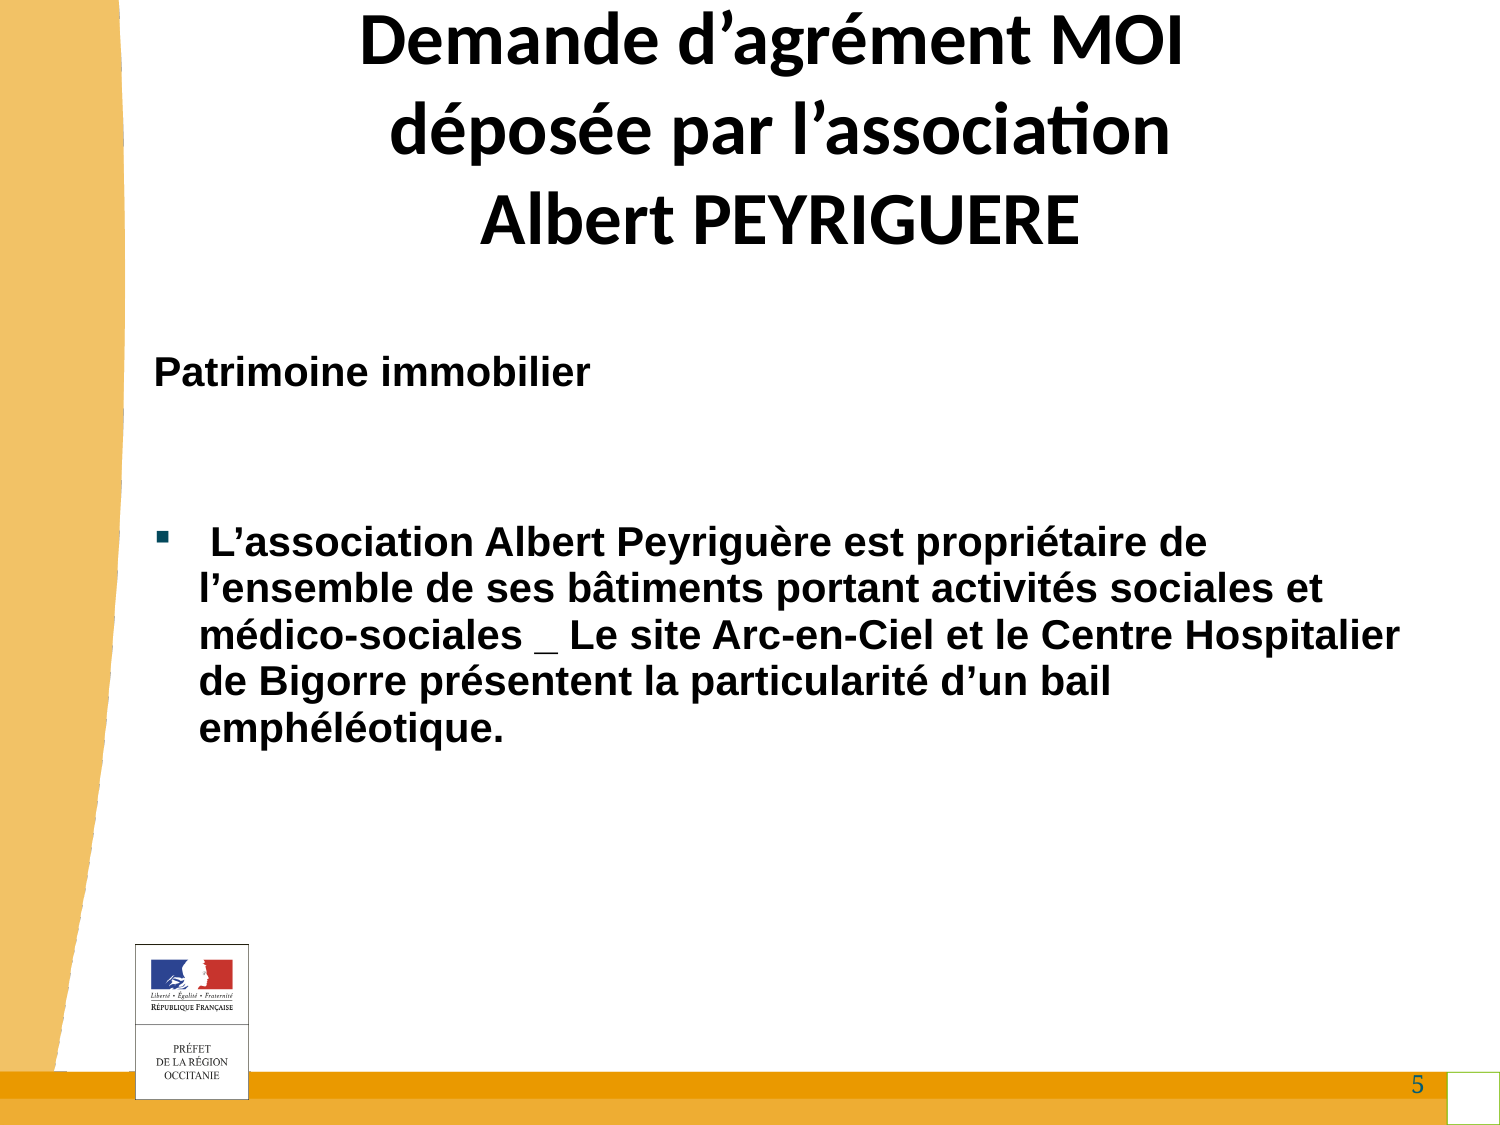

Demande d’agrément MOI
 déposée par l’association
Albert PEYRIGUERE
# Patrimoine immobilier
 L’association Albert Peyriguère est propriétaire de l’ensemble de ses bâtiments portant activités sociales et médico-sociales _ Le site Arc-en-Ciel et le Centre Hospitalier de Bigorre présentent la particularité d’un bail emphéléotique.